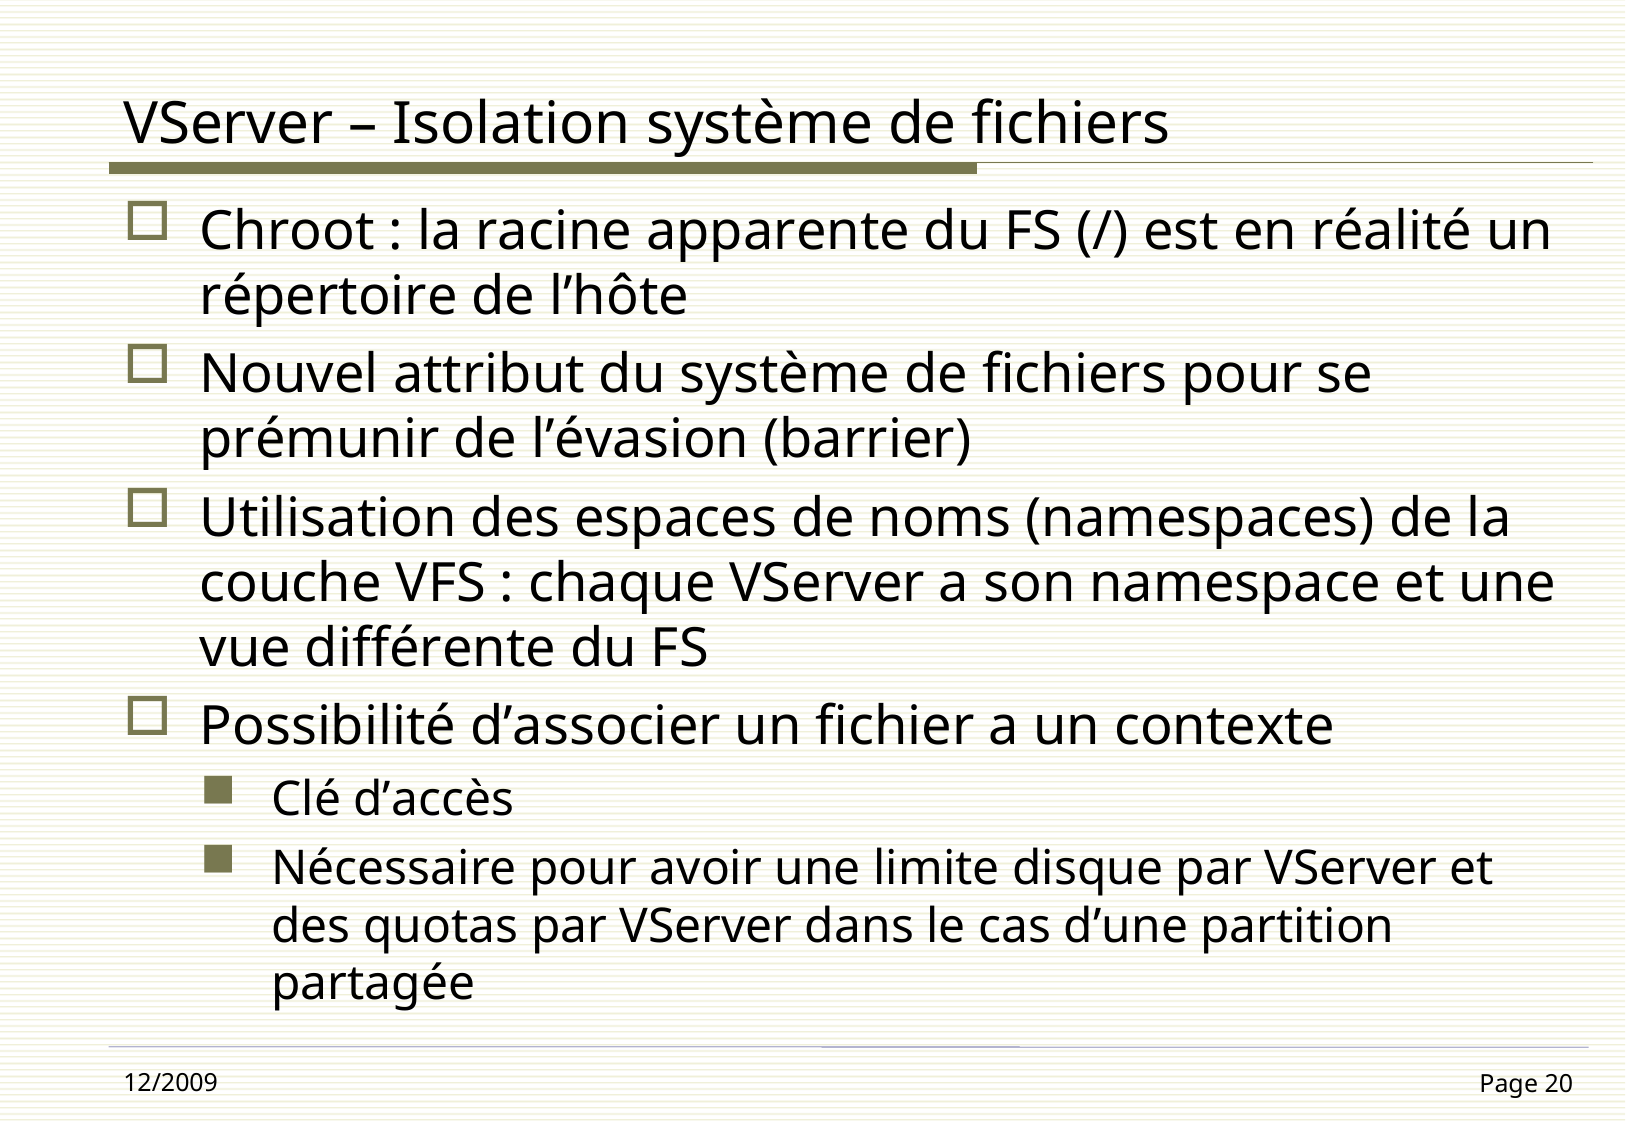

# VServer – Isolation système de fichiers
Chroot : la racine apparente du FS (/) est en réalité un répertoire de l’hôte
Nouvel attribut du système de fichiers pour se prémunir de l’évasion (barrier)‏
Utilisation des espaces de noms (namespaces) de la couche VFS : chaque VServer a son namespace et une vue différente du FS
Possibilité d’associer un fichier a un contexte
Clé d’accès
Nécessaire pour avoir une limite disque par VServer et des quotas par VServer dans le cas d’une partition partagée
20